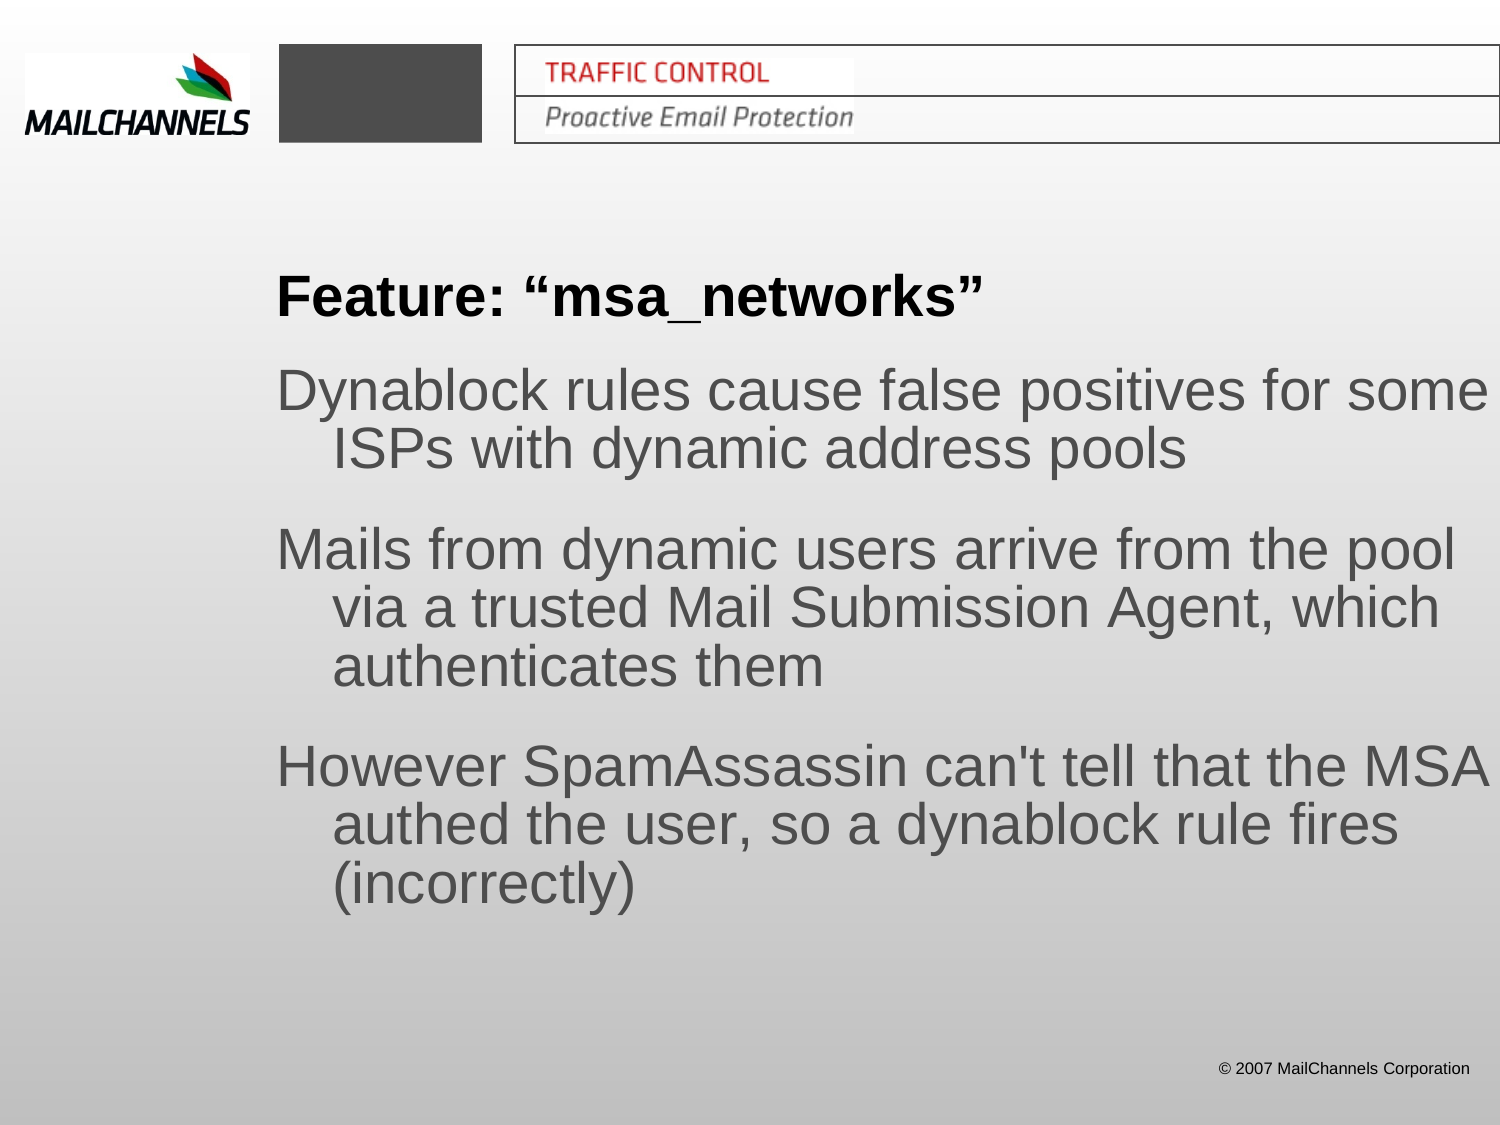

# Feature: “msa_networks”
Dynablock rules cause false positives for some ISPs with dynamic address pools
Mails from dynamic users arrive from the pool via a trusted Mail Submission Agent, which authenticates them
However SpamAssassin can't tell that the MSA authed the user, so a dynablock rule fires (incorrectly)